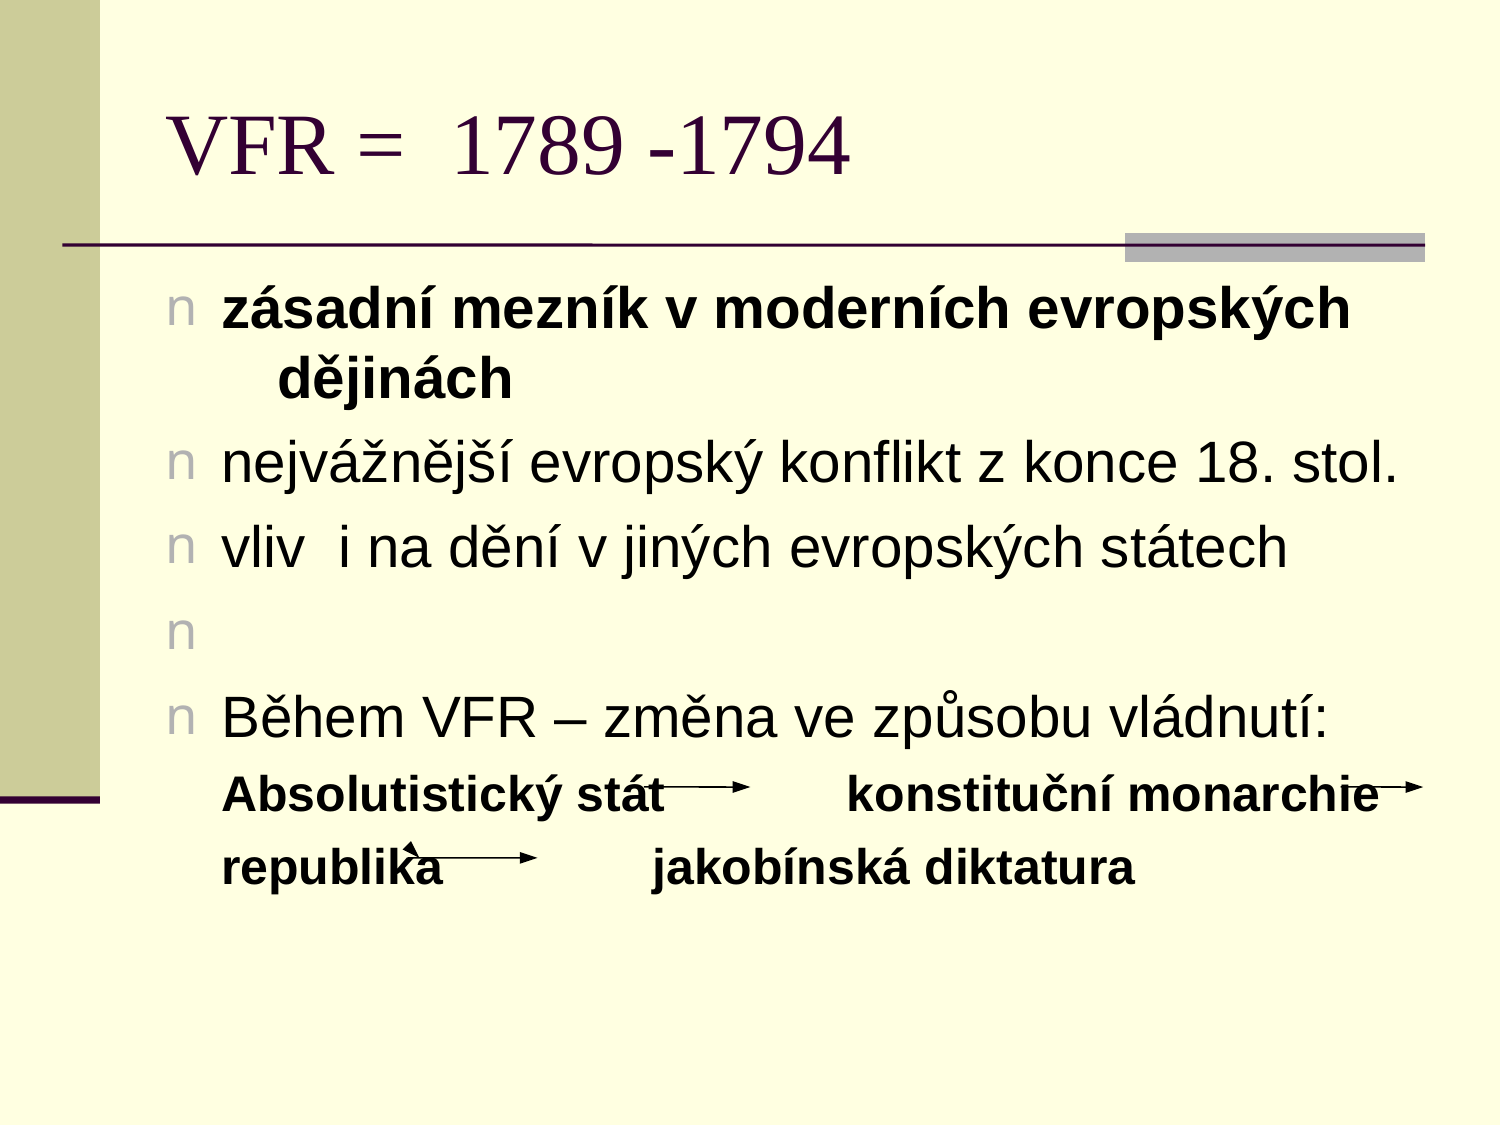

# VFR = 1789 -1794
zásadní mezník v moderních evropských dějinách
nejvážnější evropský konflikt z konce 18. stol.
vliv i na dění v jiných evropských státech
Během VFR – změna ve způsobu vládnutí:
Absolutistický stát konstituční monarchie
republika jakobínská diktatura